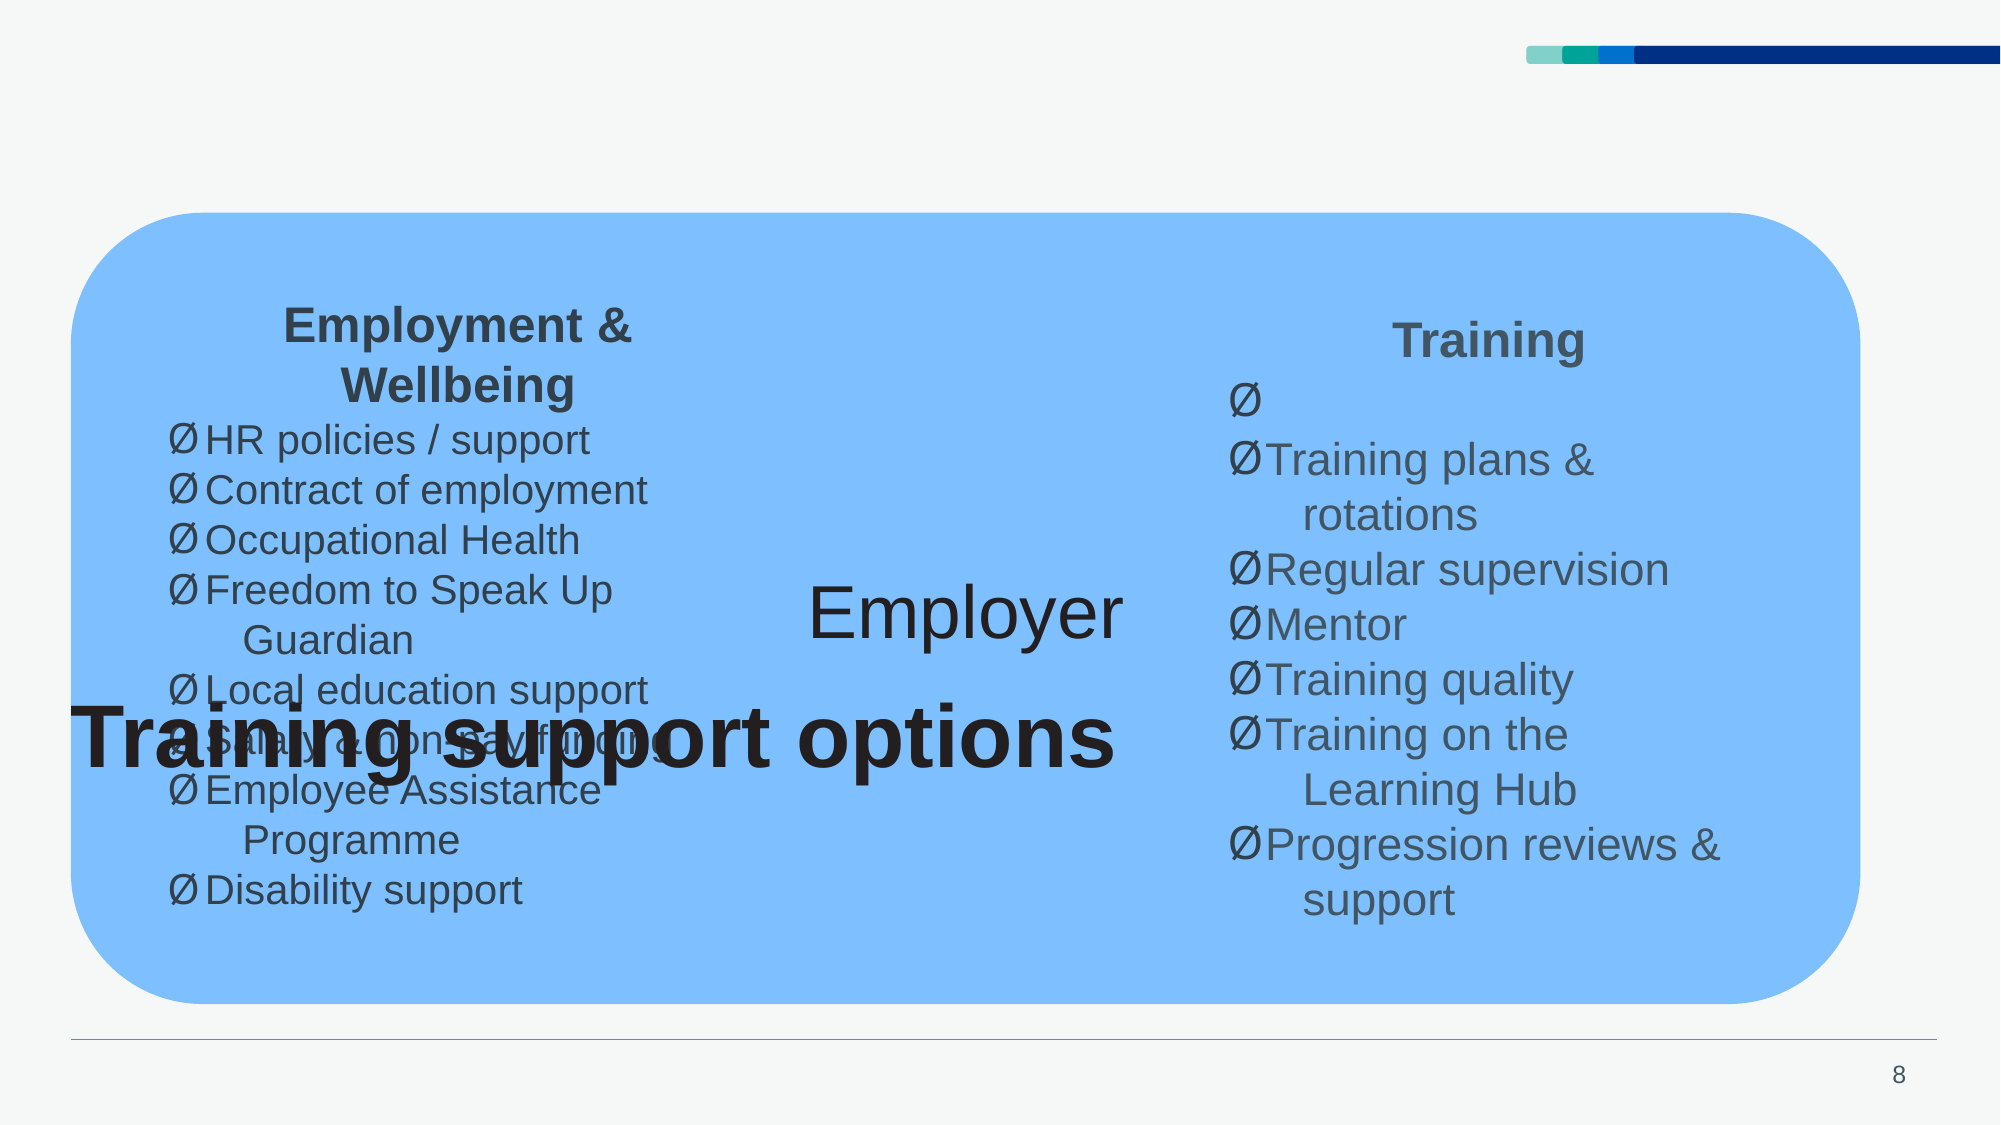

Employer
Employment & Wellbeing
HR policies / support
Contract of employment
Occupational Health
Freedom to Speak Up Guardian
Local education support
Salary & non-pay funding
Employee Assistance Programme
Disability support
Training
Training plans & rotations
Regular supervision
Mentor
Training quality
Training on the Learning Hub
Progression reviews & support
# Training support options